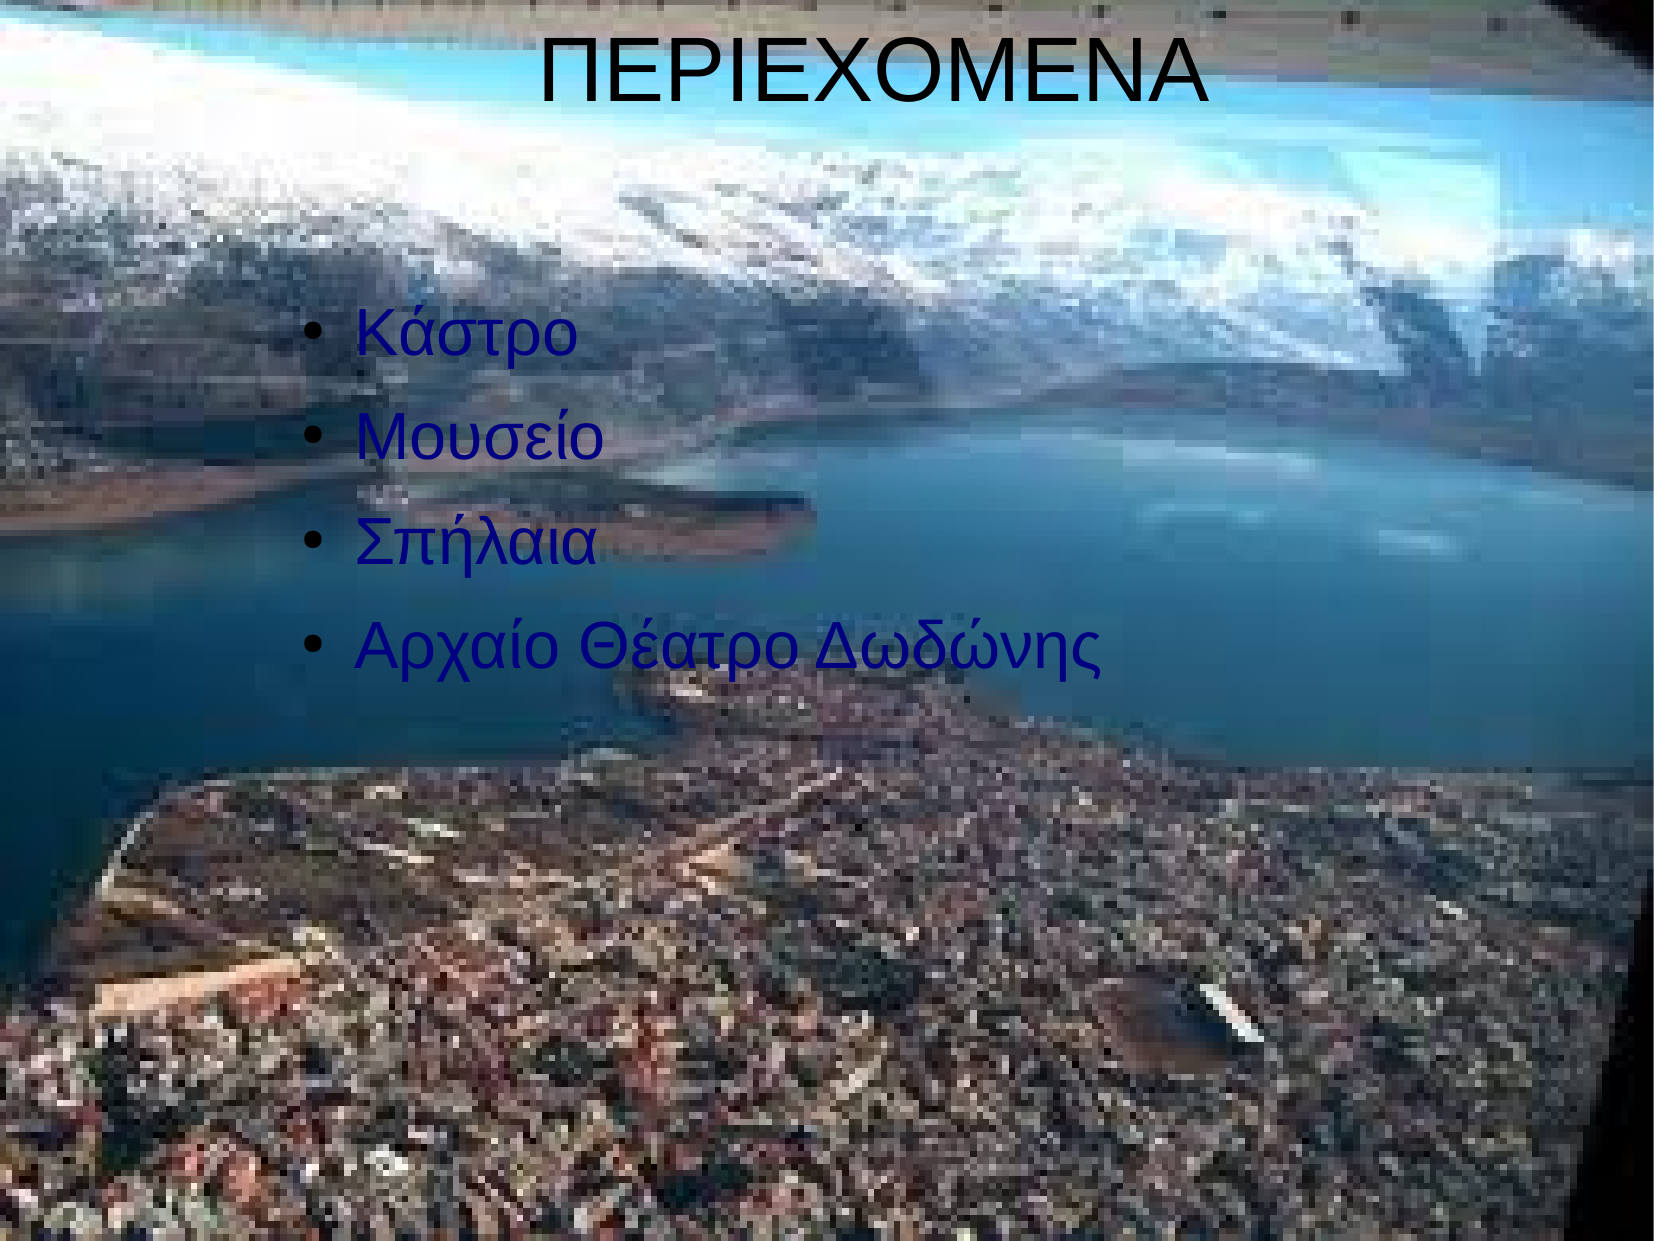

# ΠΕΡΙΕΧΟΜΕΝΑ
Κάστρο
Μουσείο
Σπήλαια
Αρχαίο Θέατρο Δωδώνης